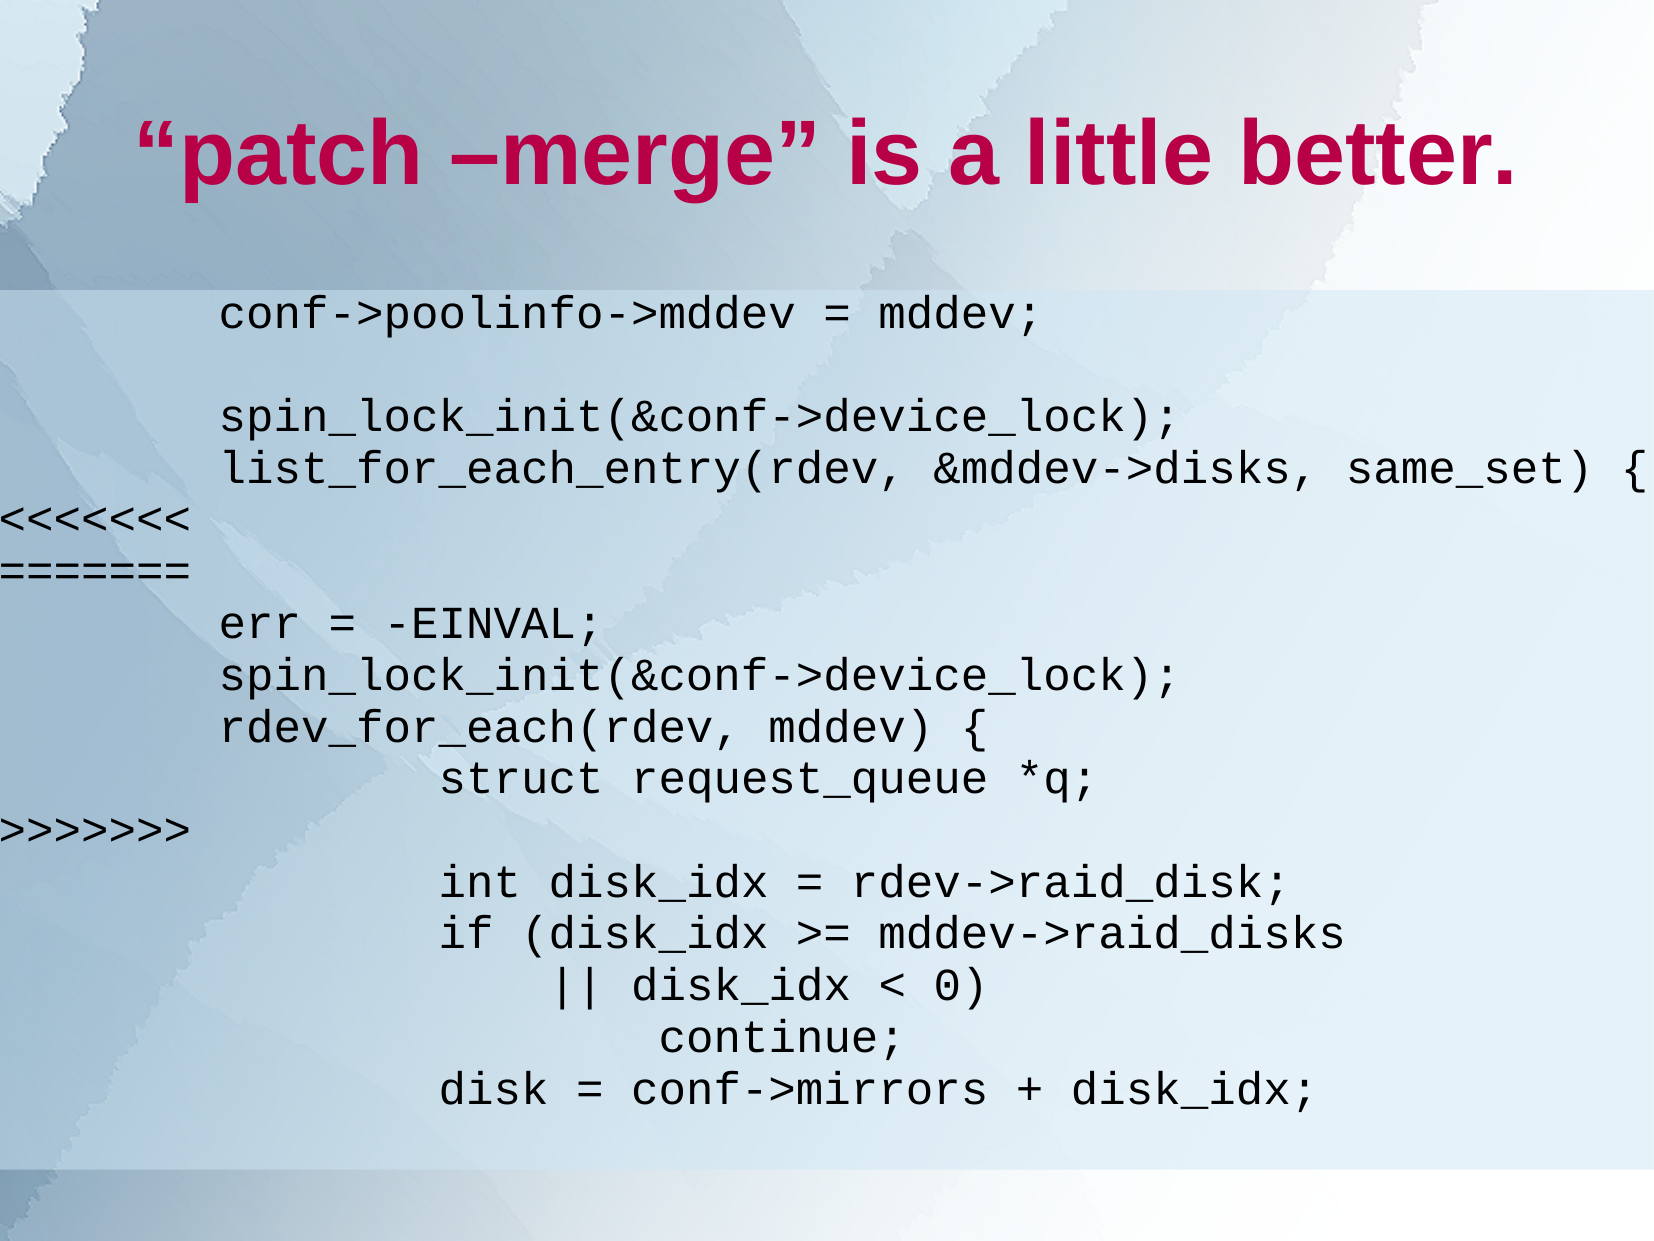

# “patch –merge” is a little better.
 conf->poolinfo->mddev = mddev;
 spin_lock_init(&conf->device_lock);
 list_for_each_entry(rdev, &mddev->disks, same_set) {
<<<<<<<
=======
 err = -EINVAL;
 spin_lock_init(&conf->device_lock);
 rdev_for_each(rdev, mddev) {
 struct request_queue *q;
>>>>>>>
 int disk_idx = rdev->raid_disk;
 if (disk_idx >= mddev->raid_disks
 || disk_idx < 0)
 continue;
 disk = conf->mirrors + disk_idx;